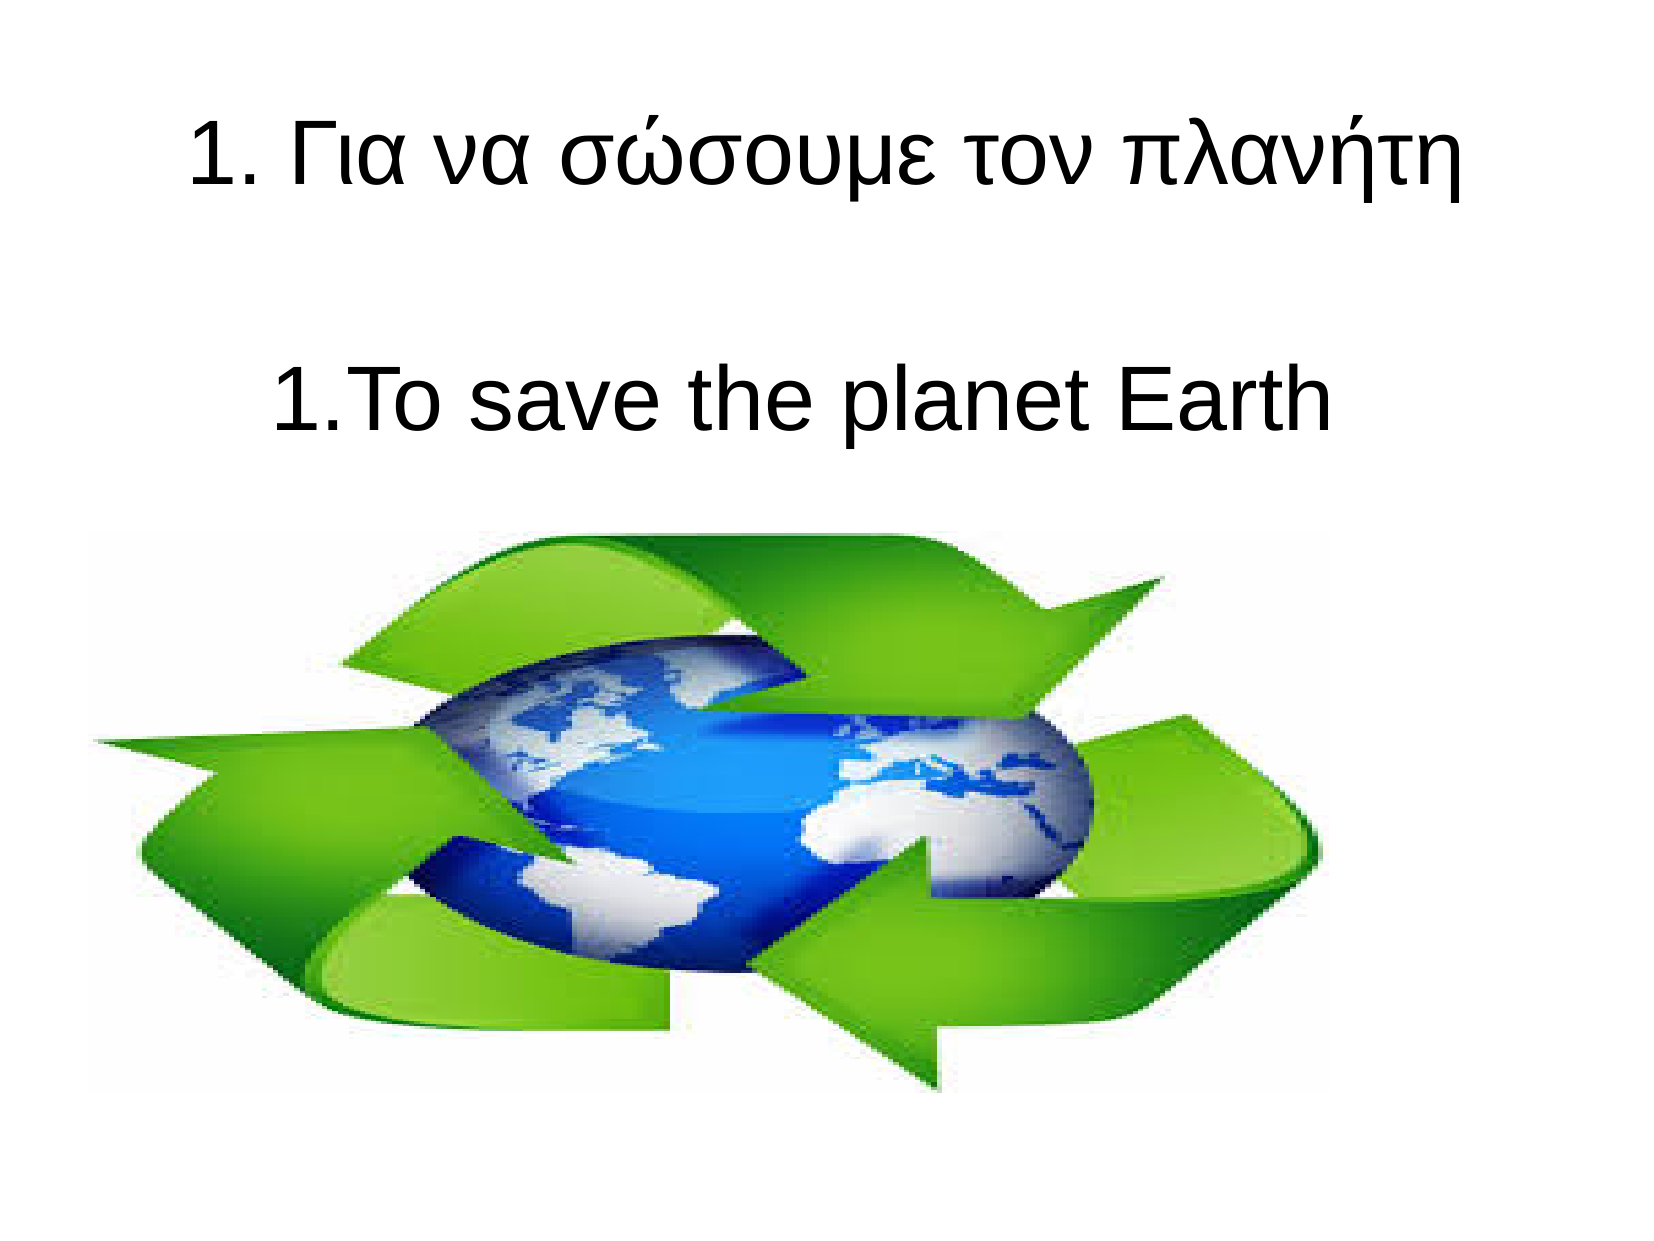

# 1. Για να σώσουμε τον πλανήτη
1.To save the planet Earth